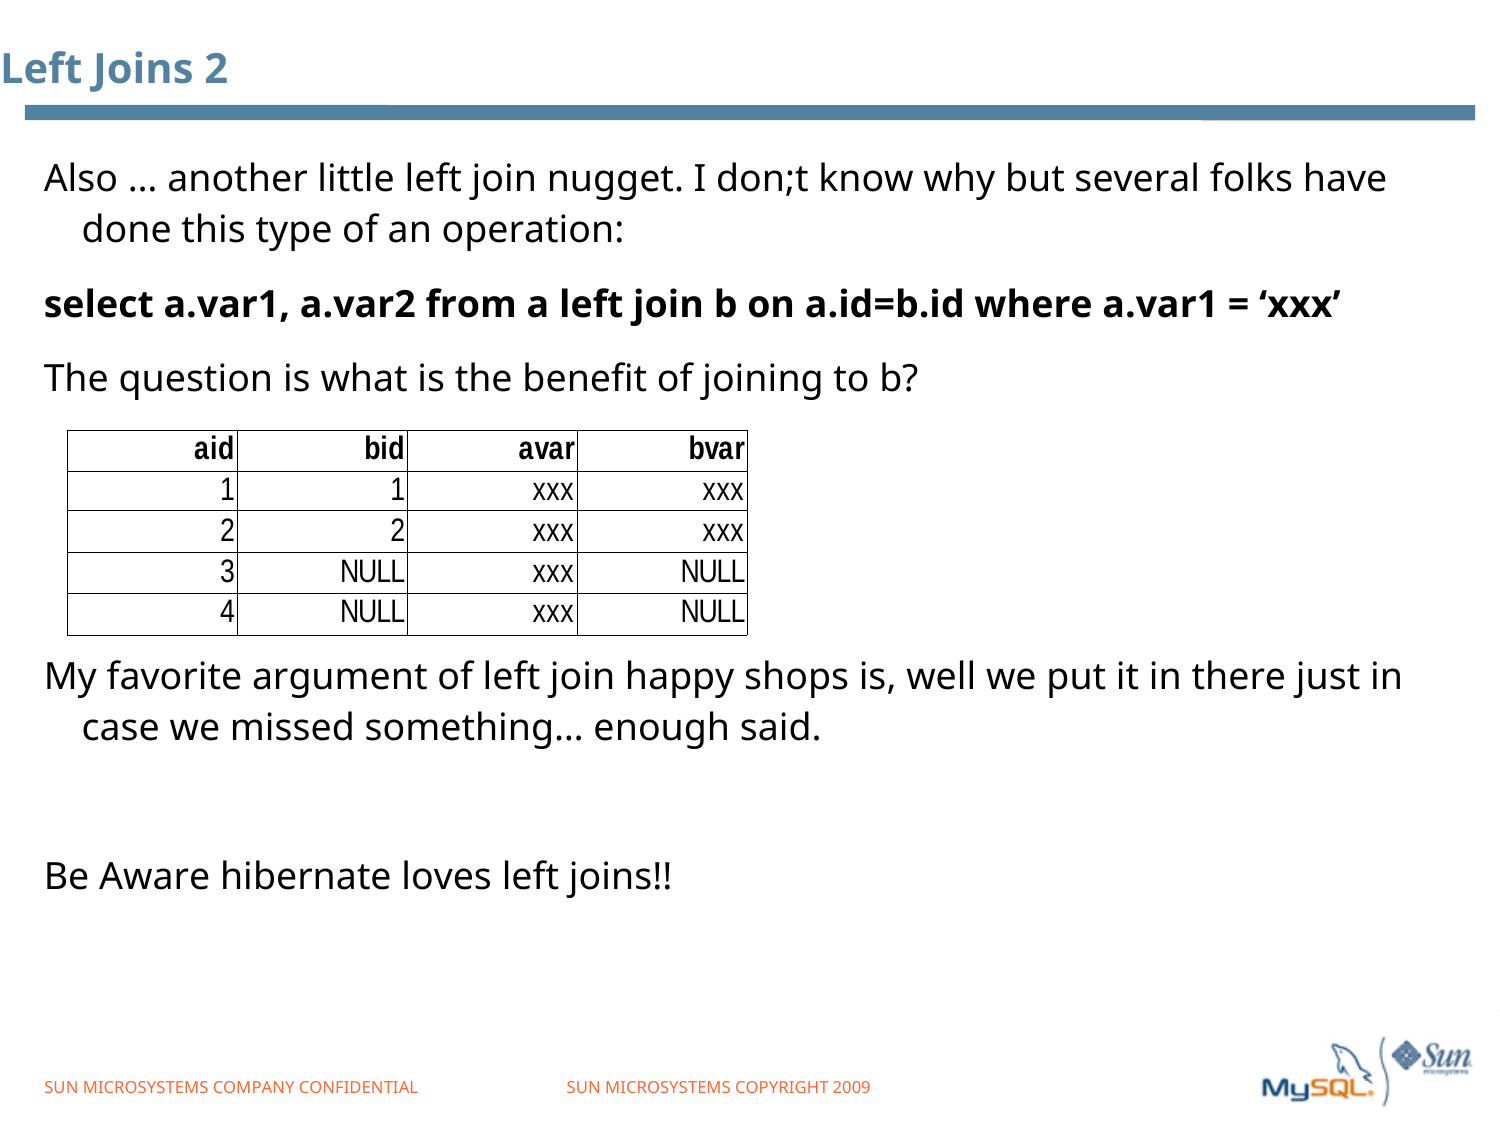

# Left Joins 2
Also … another little left join nugget. I don;t know why but several folks have done this type of an operation:
select a.var1, a.var2 from a left join b on a.id=b.id where a.var1 = ‘xxx’
The question is what is the benefit of joining to b?
My favorite argument of left join happy shops is, well we put it in there just in case we missed something… enough said.
Be Aware hibernate loves left joins!!